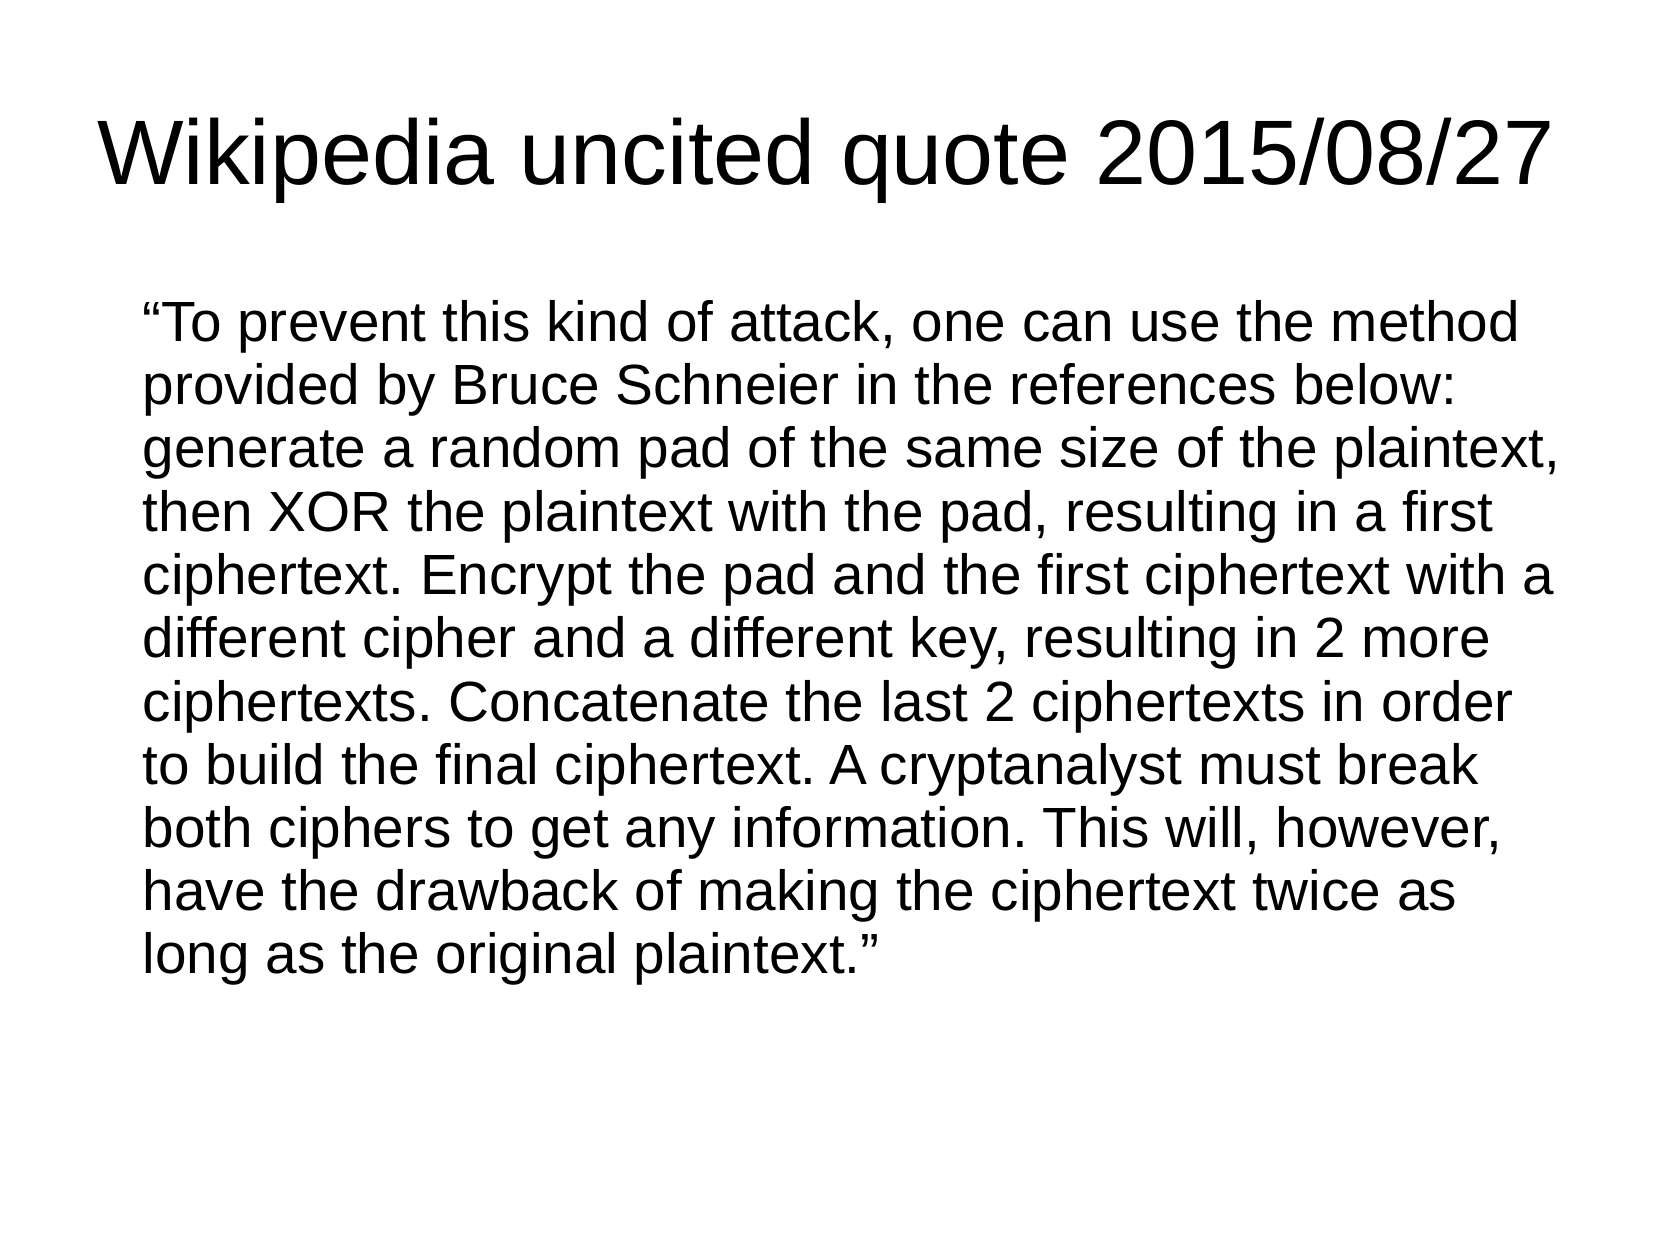

# Wikipedia uncited quote 2015/08/27
“To prevent this kind of attack, one can use the method provided by Bruce Schneier in the references below: generate a random pad of the same size of the plaintext, then XOR the plaintext with the pad, resulting in a first ciphertext. Encrypt the pad and the first ciphertext with a different cipher and a different key, resulting in 2 more ciphertexts. Concatenate the last 2 ciphertexts in order to build the final ciphertext. A cryptanalyst must break both ciphers to get any information. This will, however, have the drawback of making the ciphertext twice as long as the original plaintext.”